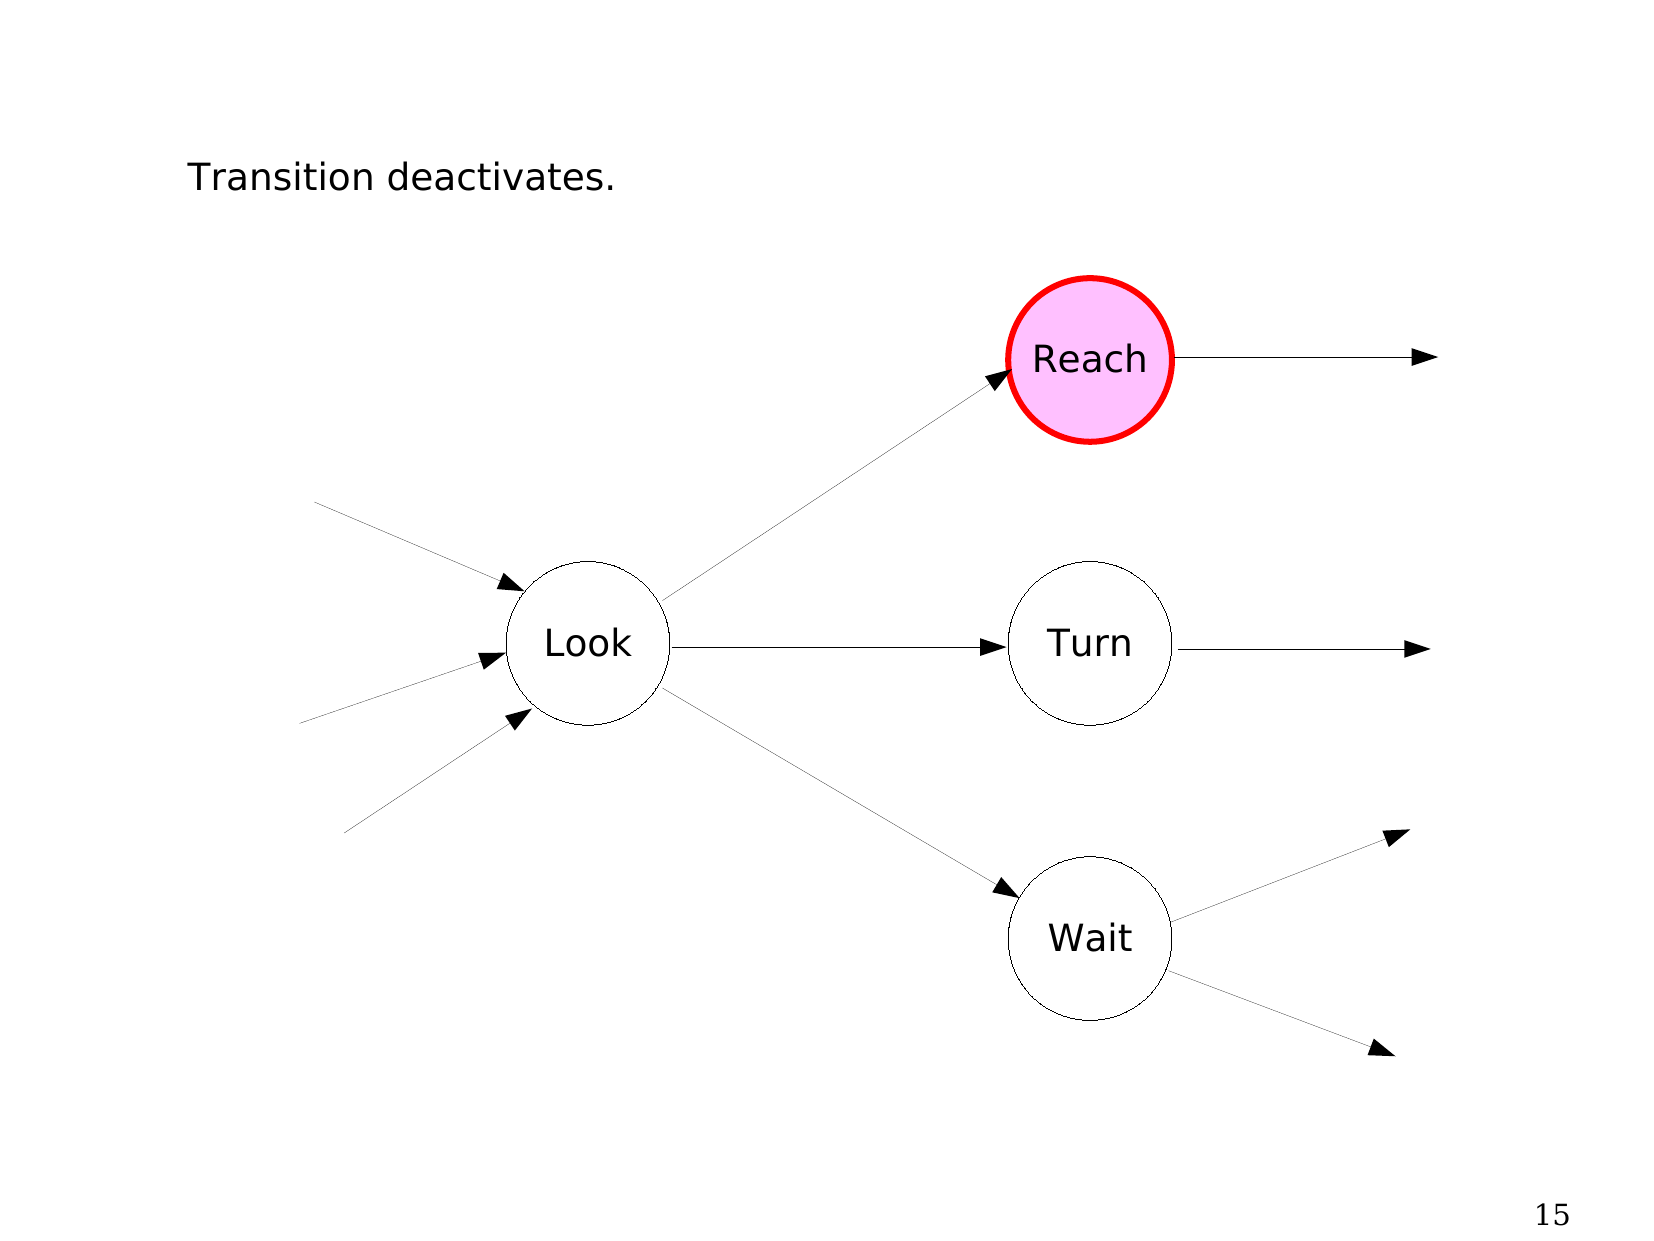

Transition deactivates.
Reach
Look
Turn
Wait
15